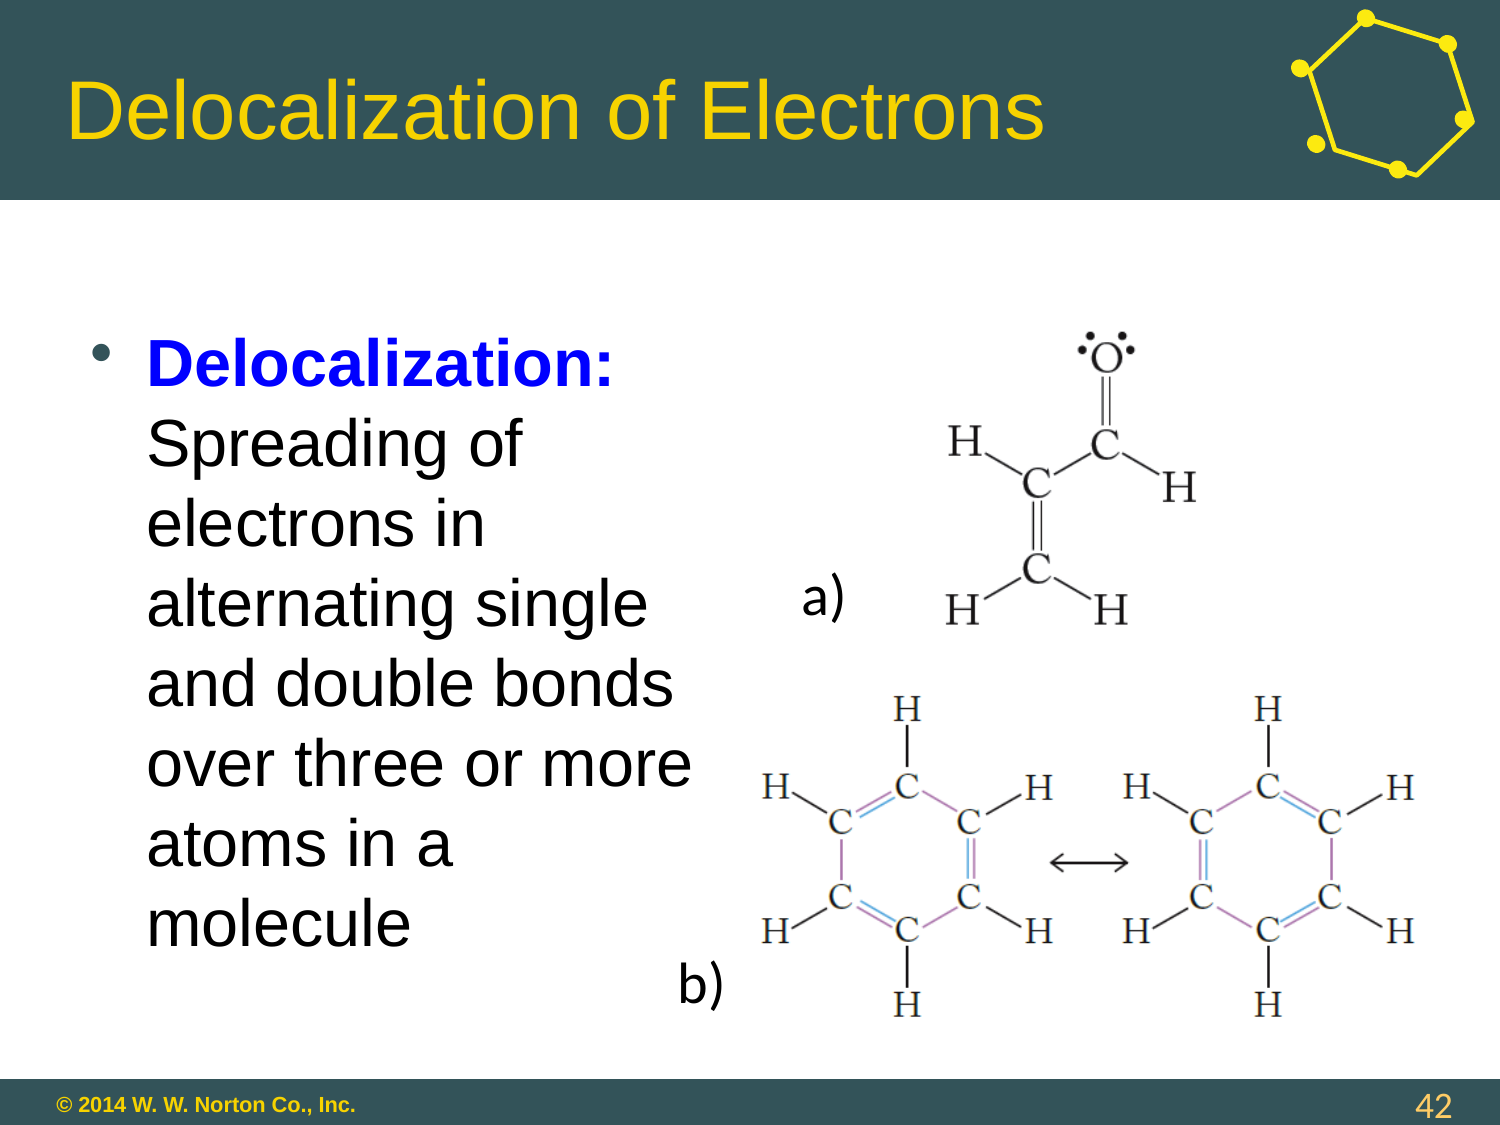

Delocalization of Electrons
# Delocalization: Spreading of electrons in alternating single and double bonds over three or more atoms in a molecule
a)
b)